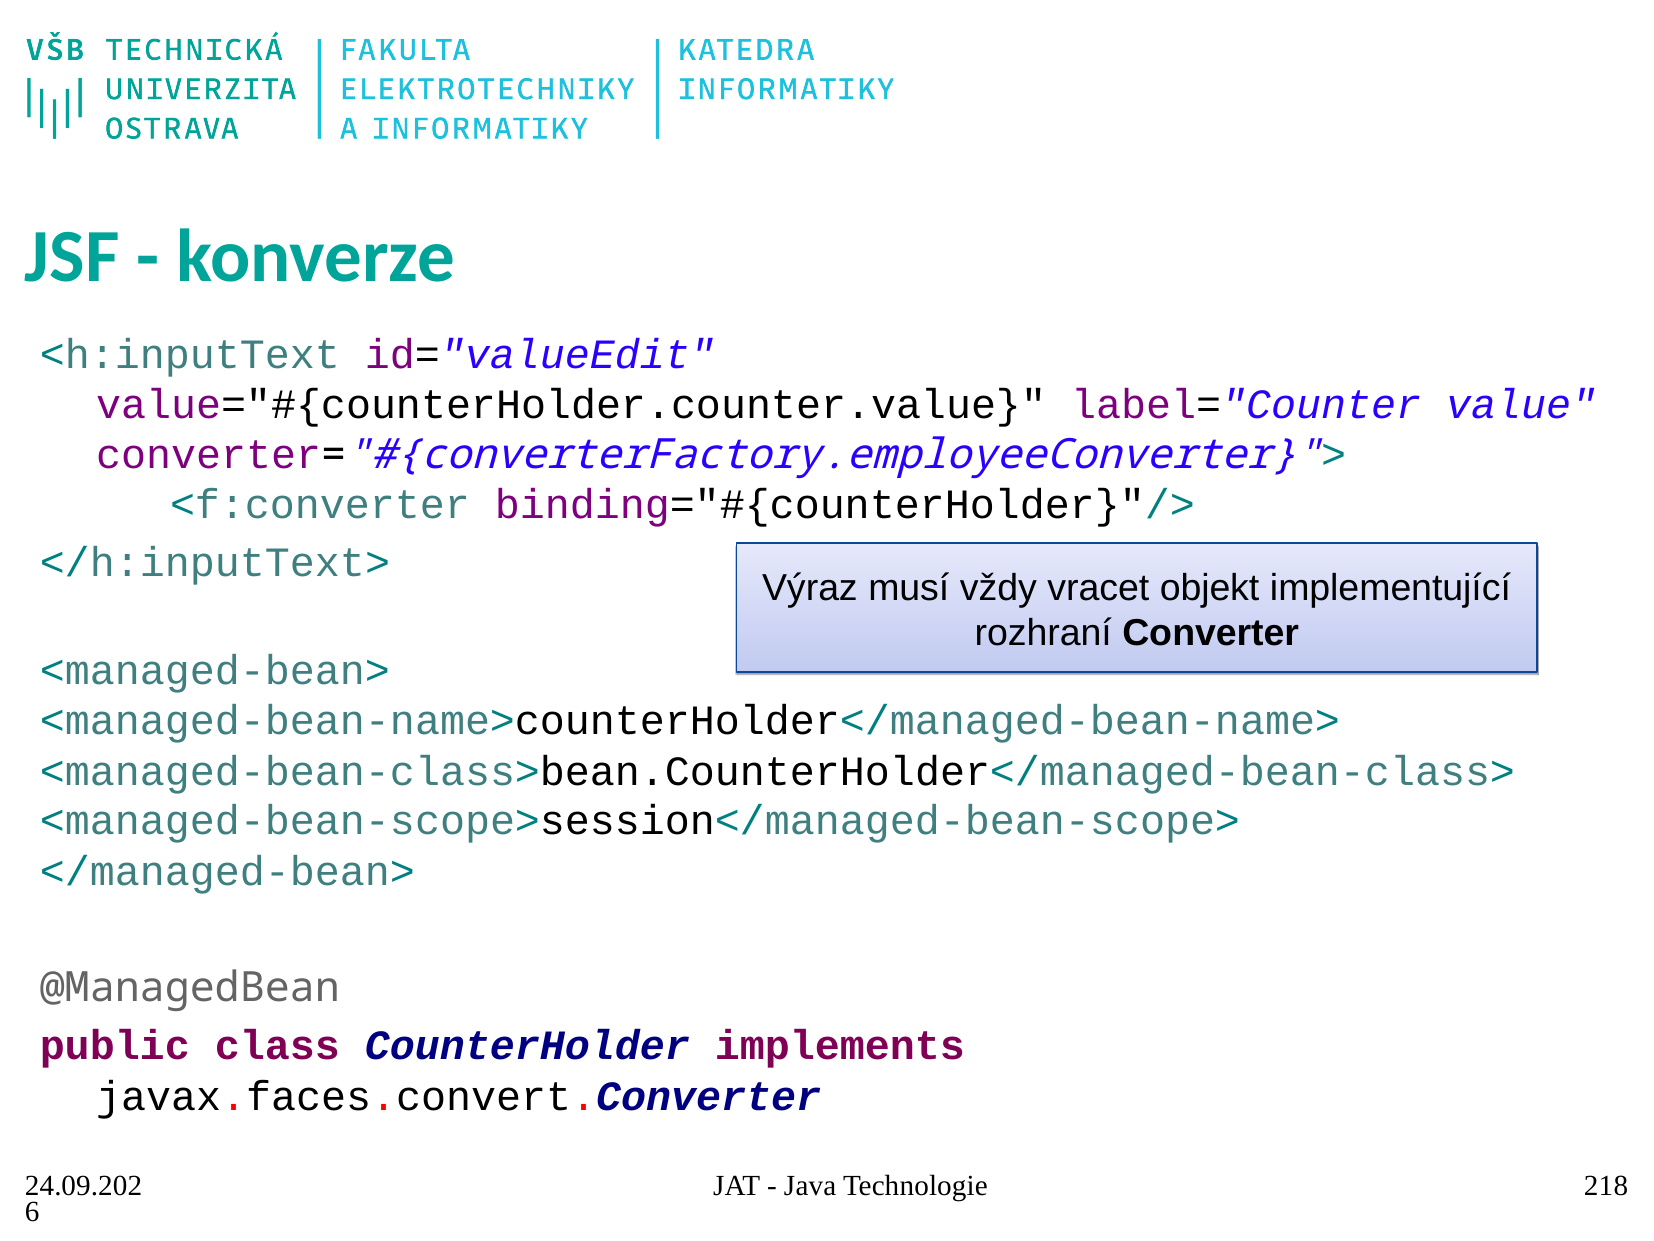

JSF - konverze
# <h:inputText id="valueEdit" value="#{counterHolder.counter.value}" label="Counter value" converter="#{converterFactory.employeeConverter}"> <f:converter binding="#{counterHolder}"/>
</h:inputText>
<managed-bean>
<managed-bean-name>counterHolder</managed-bean-name>
<managed-bean-class>bean.CounterHolder</managed-bean-class>
<managed-bean-scope>session</managed-bean-scope>
</managed-bean>
@ManagedBean
public class CounterHolder implements javax.faces.convert.Converter
Výraz musí vždy vracet objekt implementující rozhraní Converter
JAT - Java Technologie
218